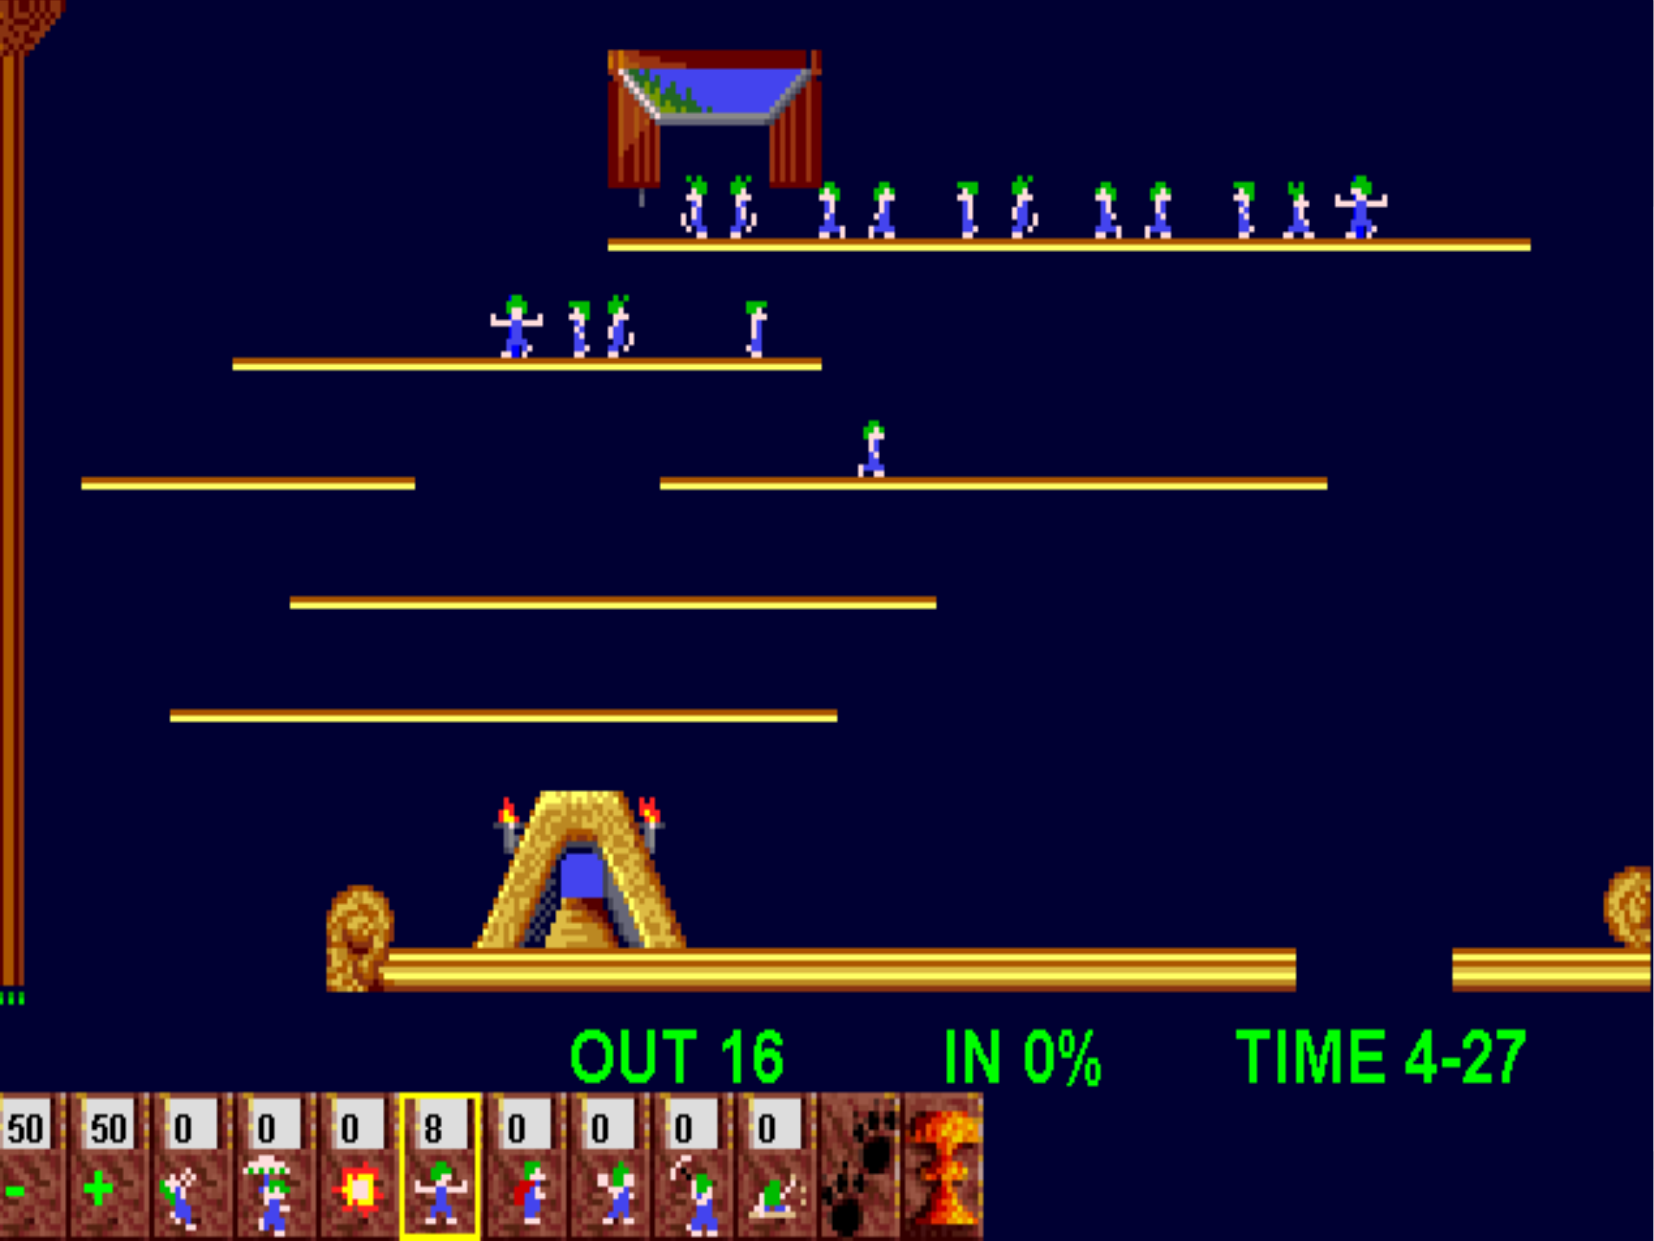

# Tinderboxes are Lemmings
10
Crowdsourcing code review